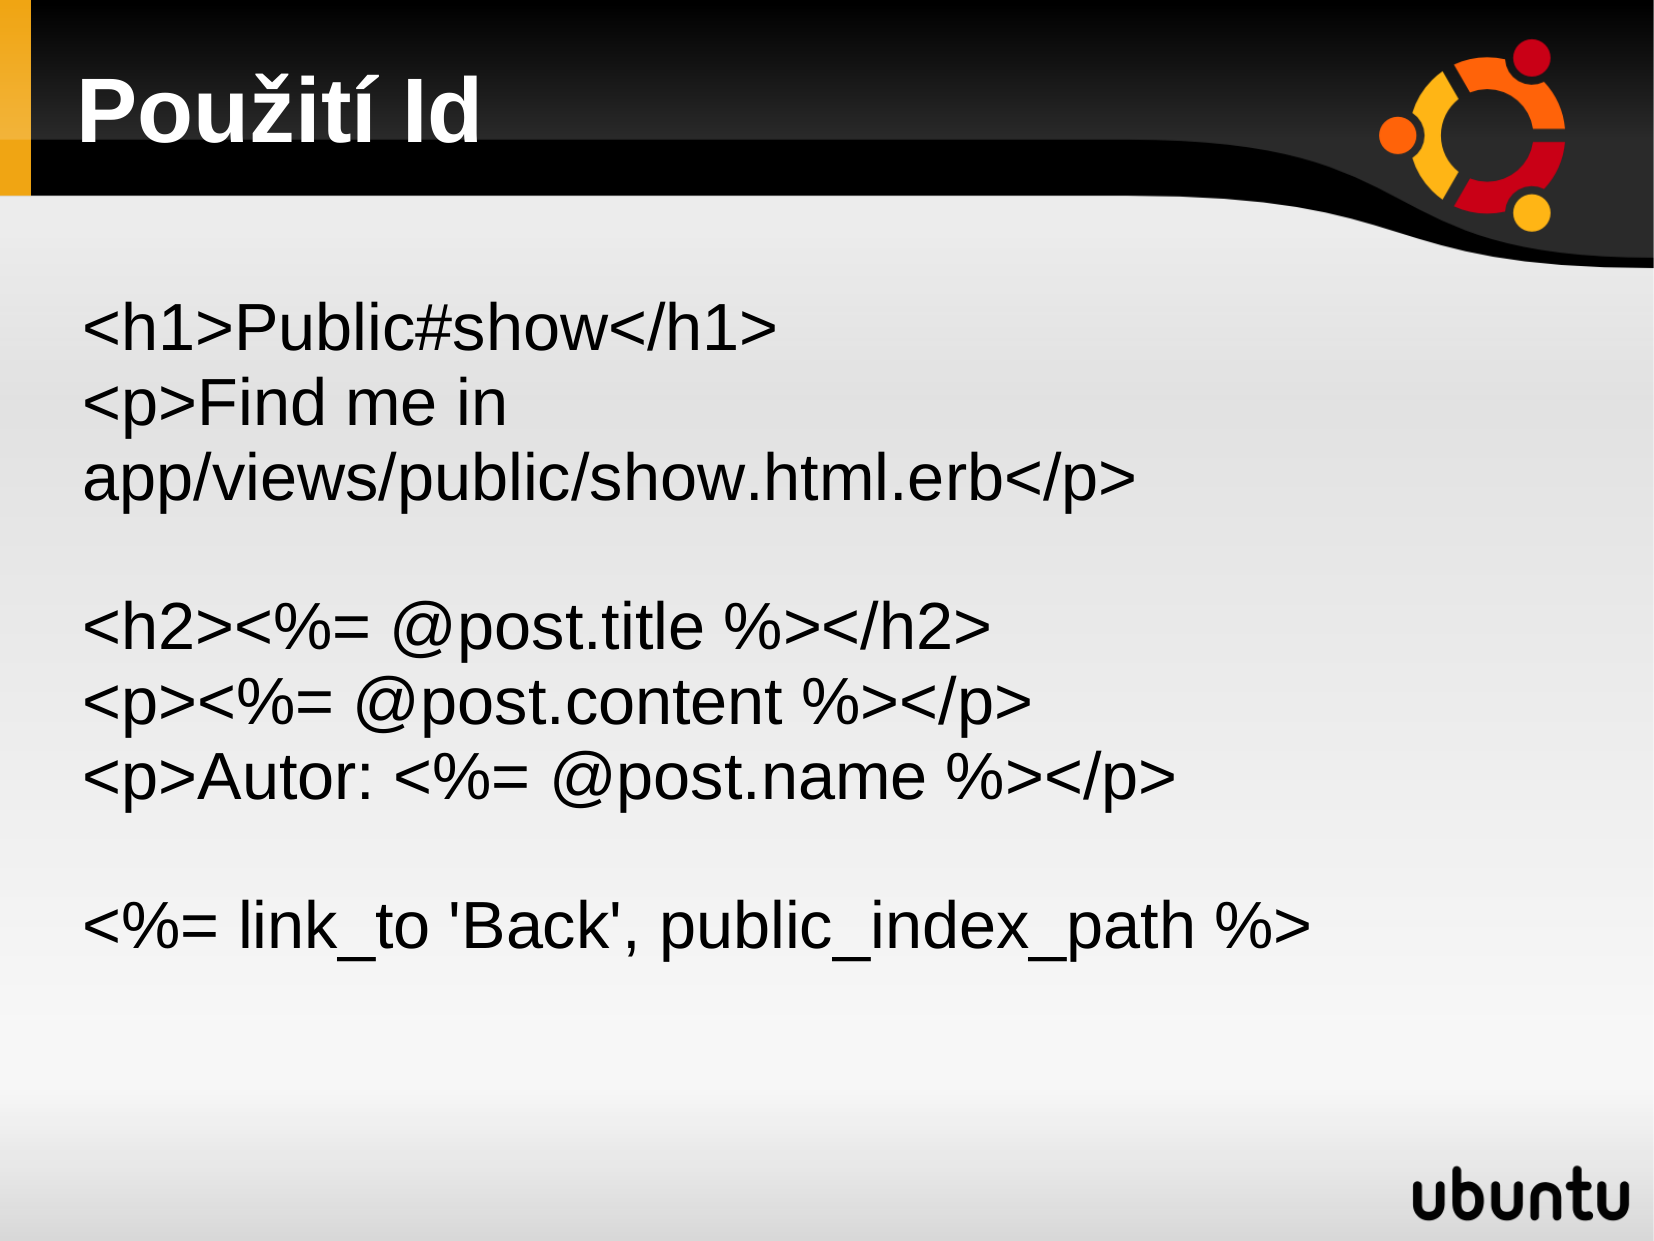

# Použití Id
<h1>Public#show</h1>
<p>Find me in app/views/public/show.html.erb</p>
<h2><%= @post.title %></h2>
<p><%= @post.content %></p>
<p>Autor: <%= @post.name %></p>
<%= link_to 'Back', public_index_path %>